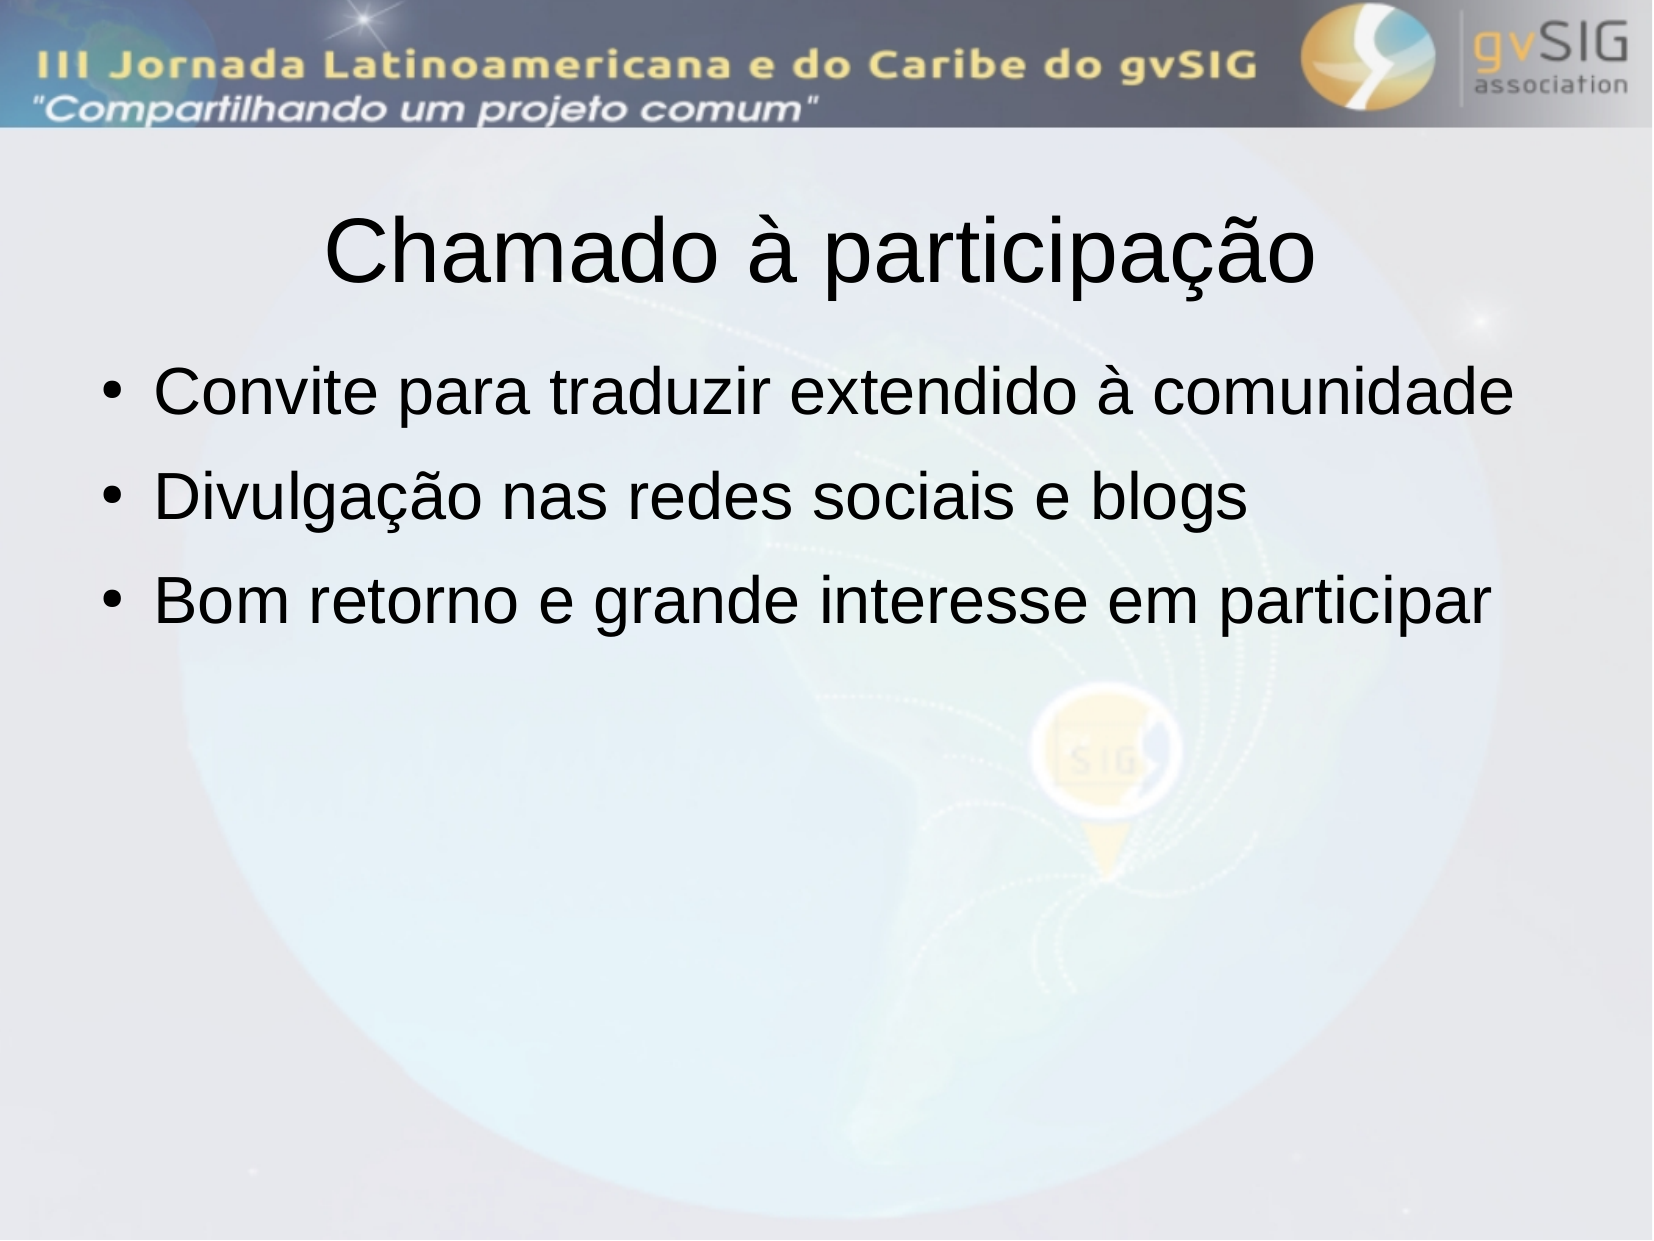

# Chamado à participação
Convite para traduzir extendido à comunidade
Divulgação nas redes sociais e blogs
Bom retorno e grande interesse em participar